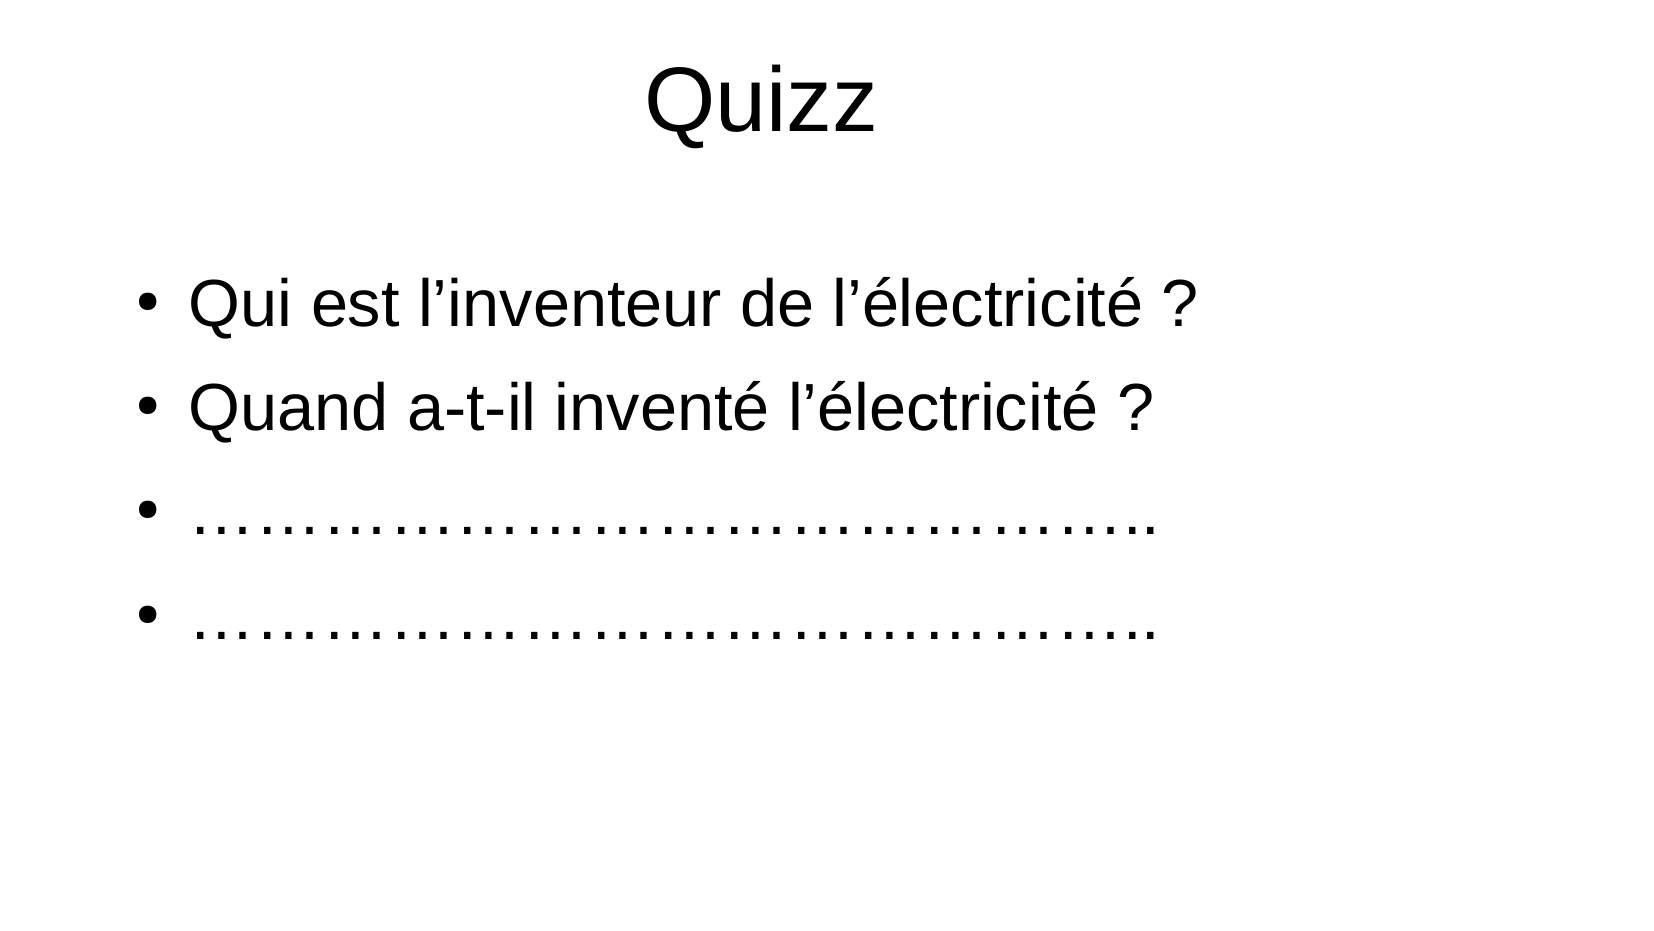

# Quizz
Qui est l’inventeur de l’électricité ?
Quand a-t-il inventé l’électricité ?
……………………………………..
……………………………………..